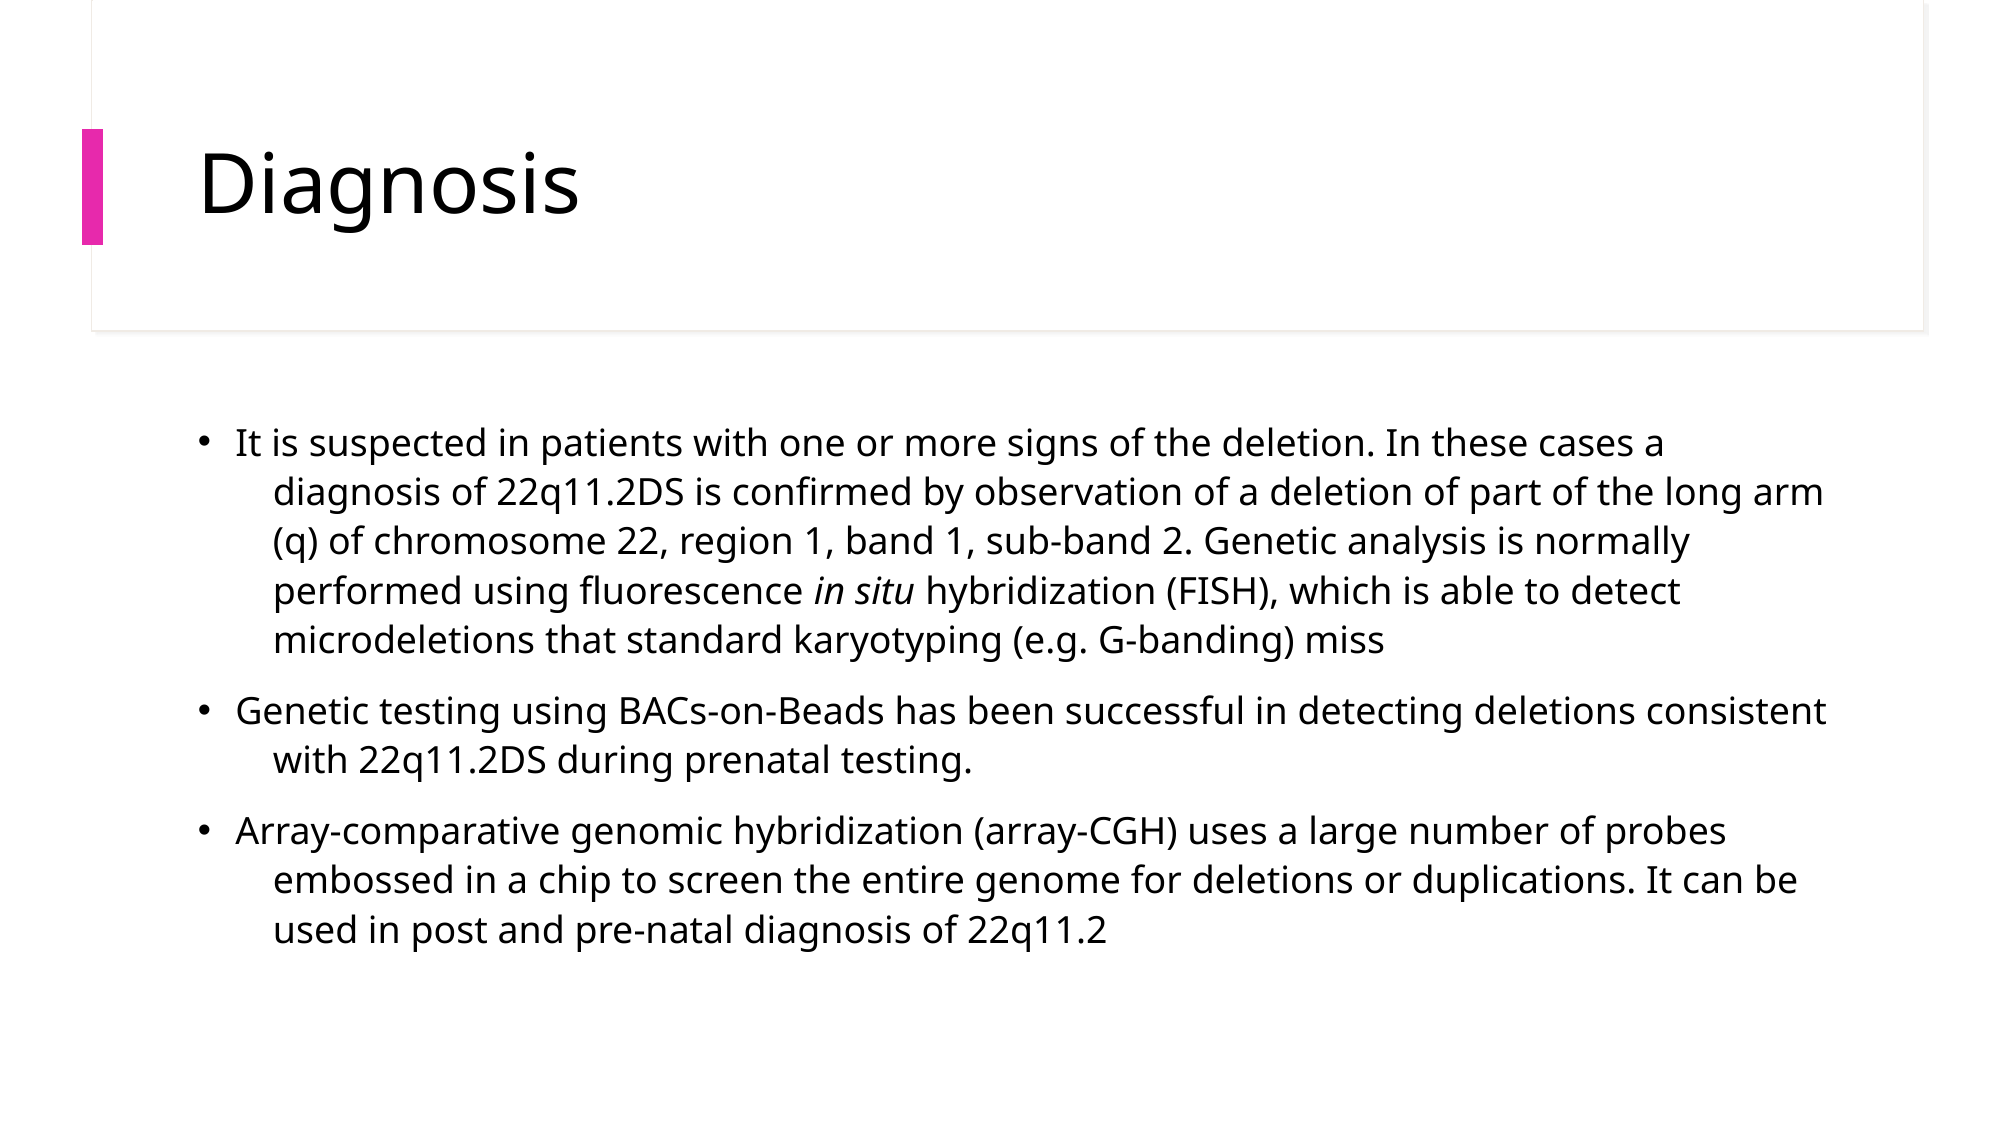

# Diagnosis
It is suspected in patients with one or more signs of the deletion. In these cases a diagnosis of 22q11.2DS is confirmed by observation of a deletion of part of the long arm (q) of chromosome 22, region 1, band 1, sub-band 2. Genetic analysis is normally performed using fluorescence in situ hybridization (FISH), which is able to detect microdeletions that standard karyotyping (e.g. G-banding) miss
Genetic testing using BACs-on-Beads has been successful in detecting deletions consistent with 22q11.2DS during prenatal testing.
Array-comparative genomic hybridization (array-CGH) uses a large number of probes embossed in a chip to screen the entire genome for deletions or duplications. It can be used in post and pre-natal diagnosis of 22q11.2